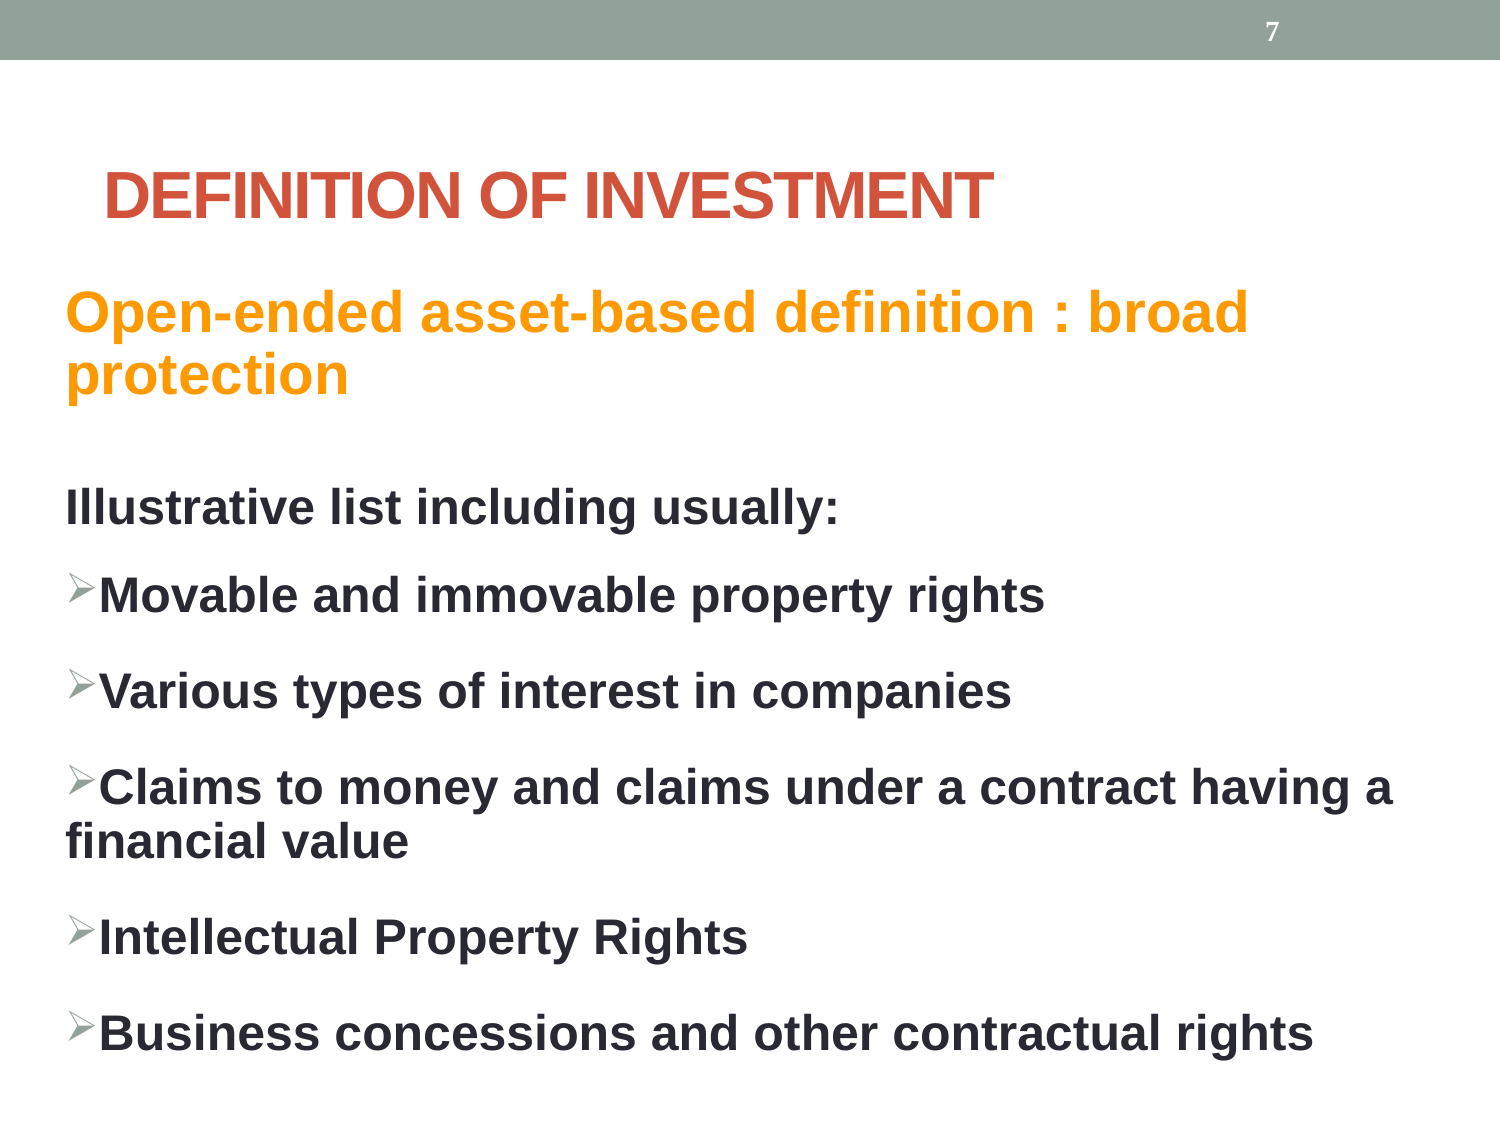

# DEFINITION OF INVESTMENT
Open-ended asset-based definition : broad protection
Illustrative list including usually:
Movable and immovable property rights
Various types of interest in companies
Claims to money and claims under a contract having a financial value
Intellectual Property Rights
Business concessions and other contractual rights